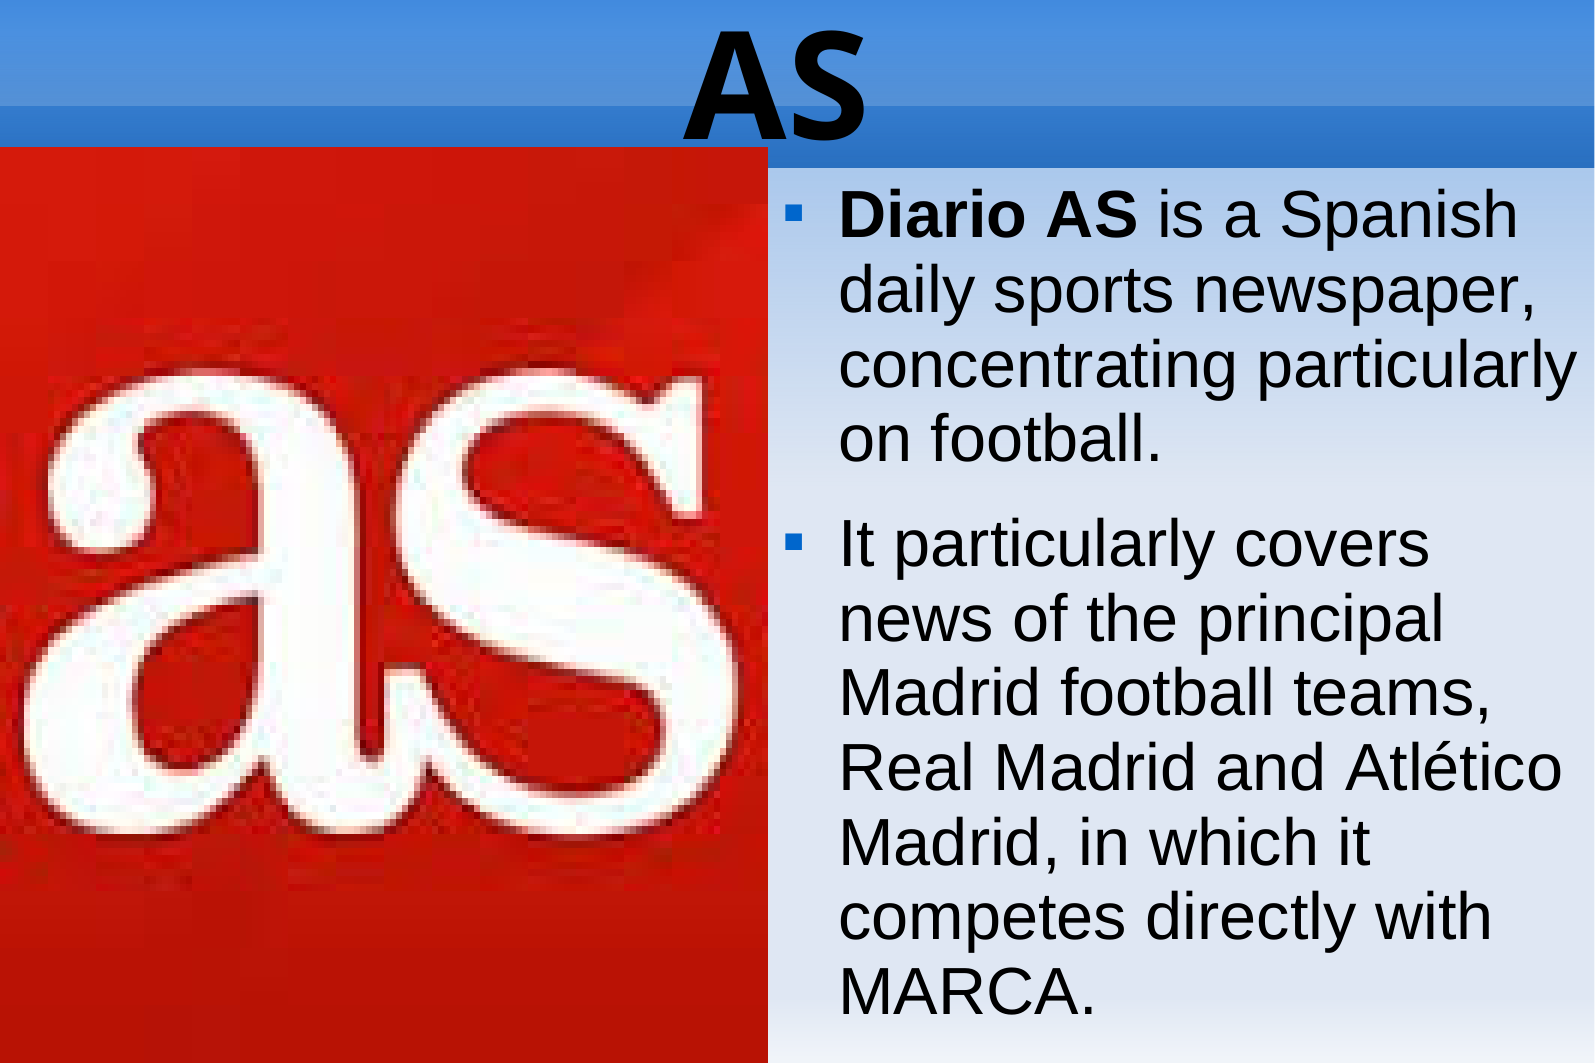

# AS
Diario AS is a Spanish daily sports newspaper, concentrating particularly on football.
It particularly covers news of the principal Madrid football teams, Real Madrid and Atlético Madrid, in which it competes directly with MARCA.